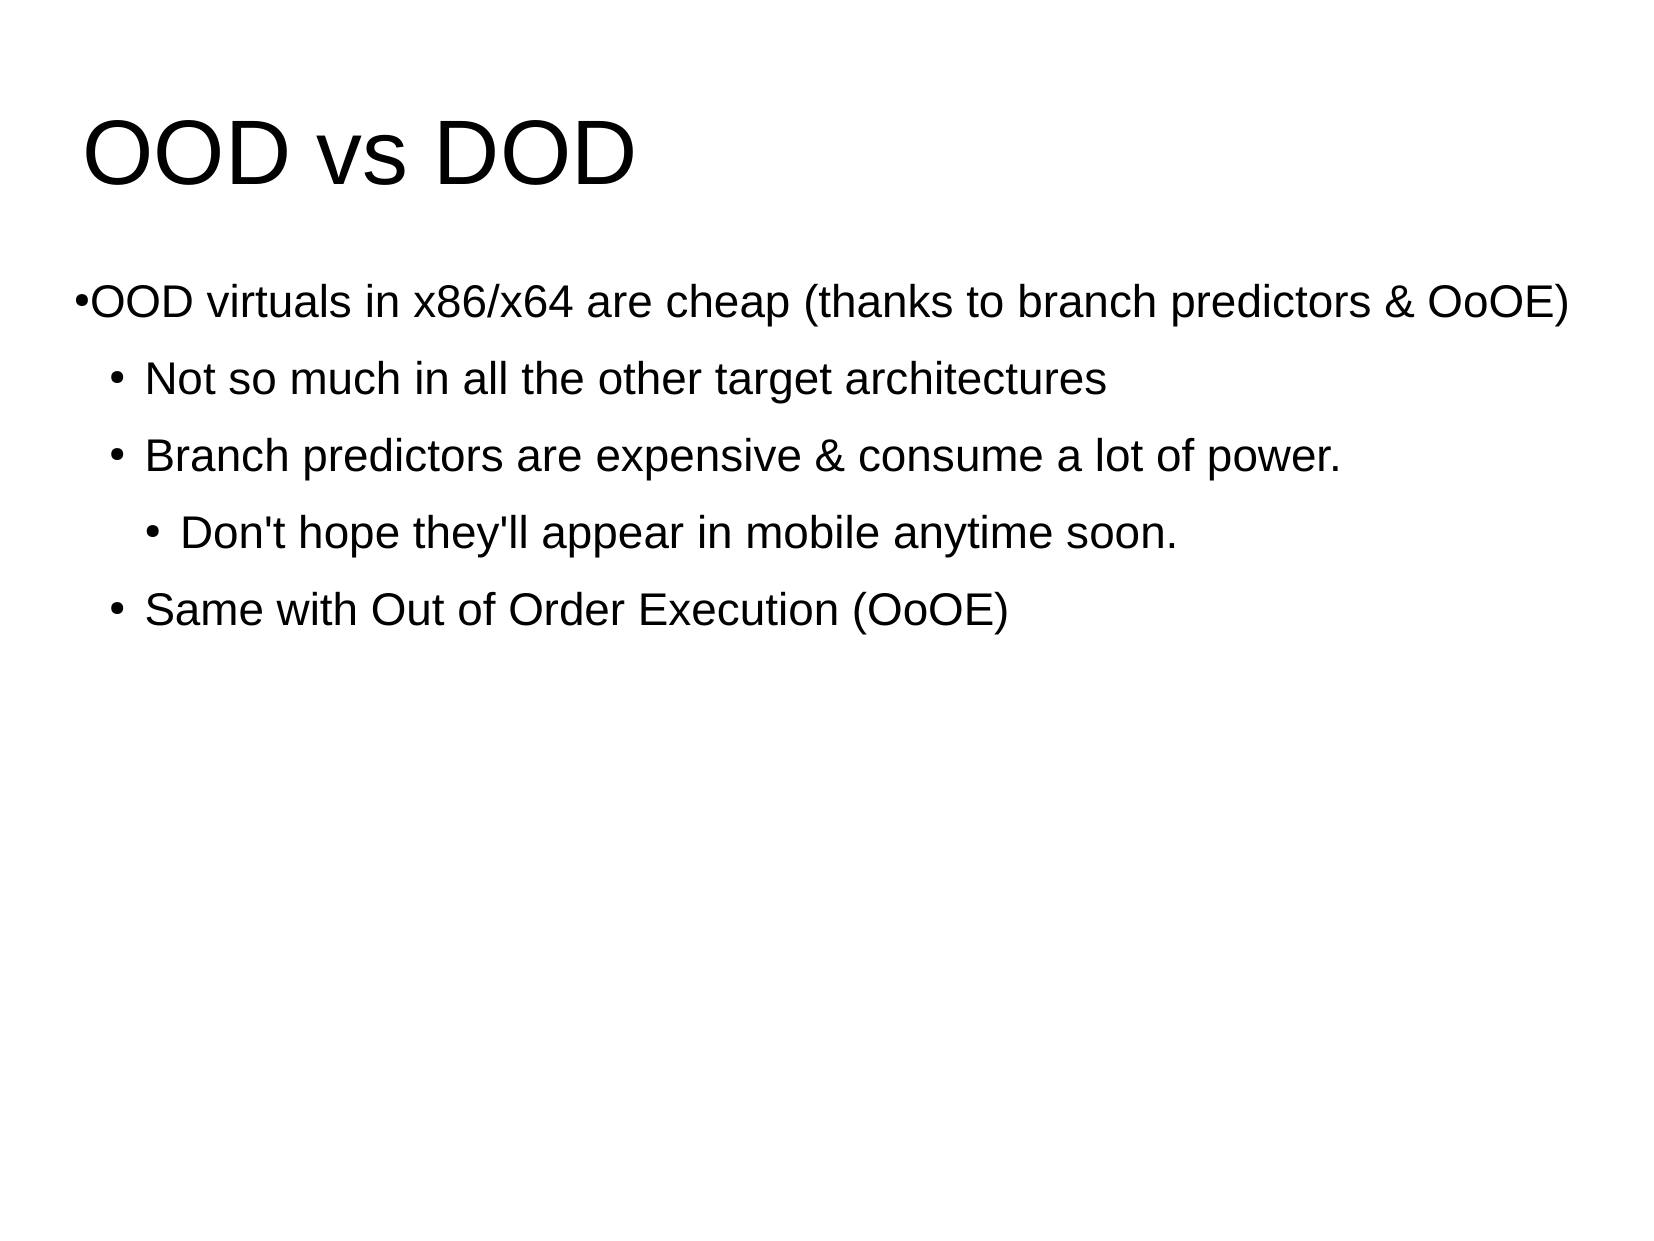

# OOD vs DOD
OOD virtuals in x86/x64 are cheap (thanks to branch predictors & OoOE)
Not so much in all the other target architectures
Branch predictors are expensive & consume a lot of power.
Don't hope they'll appear in mobile anytime soon.
Same with Out of Order Execution (OoOE)